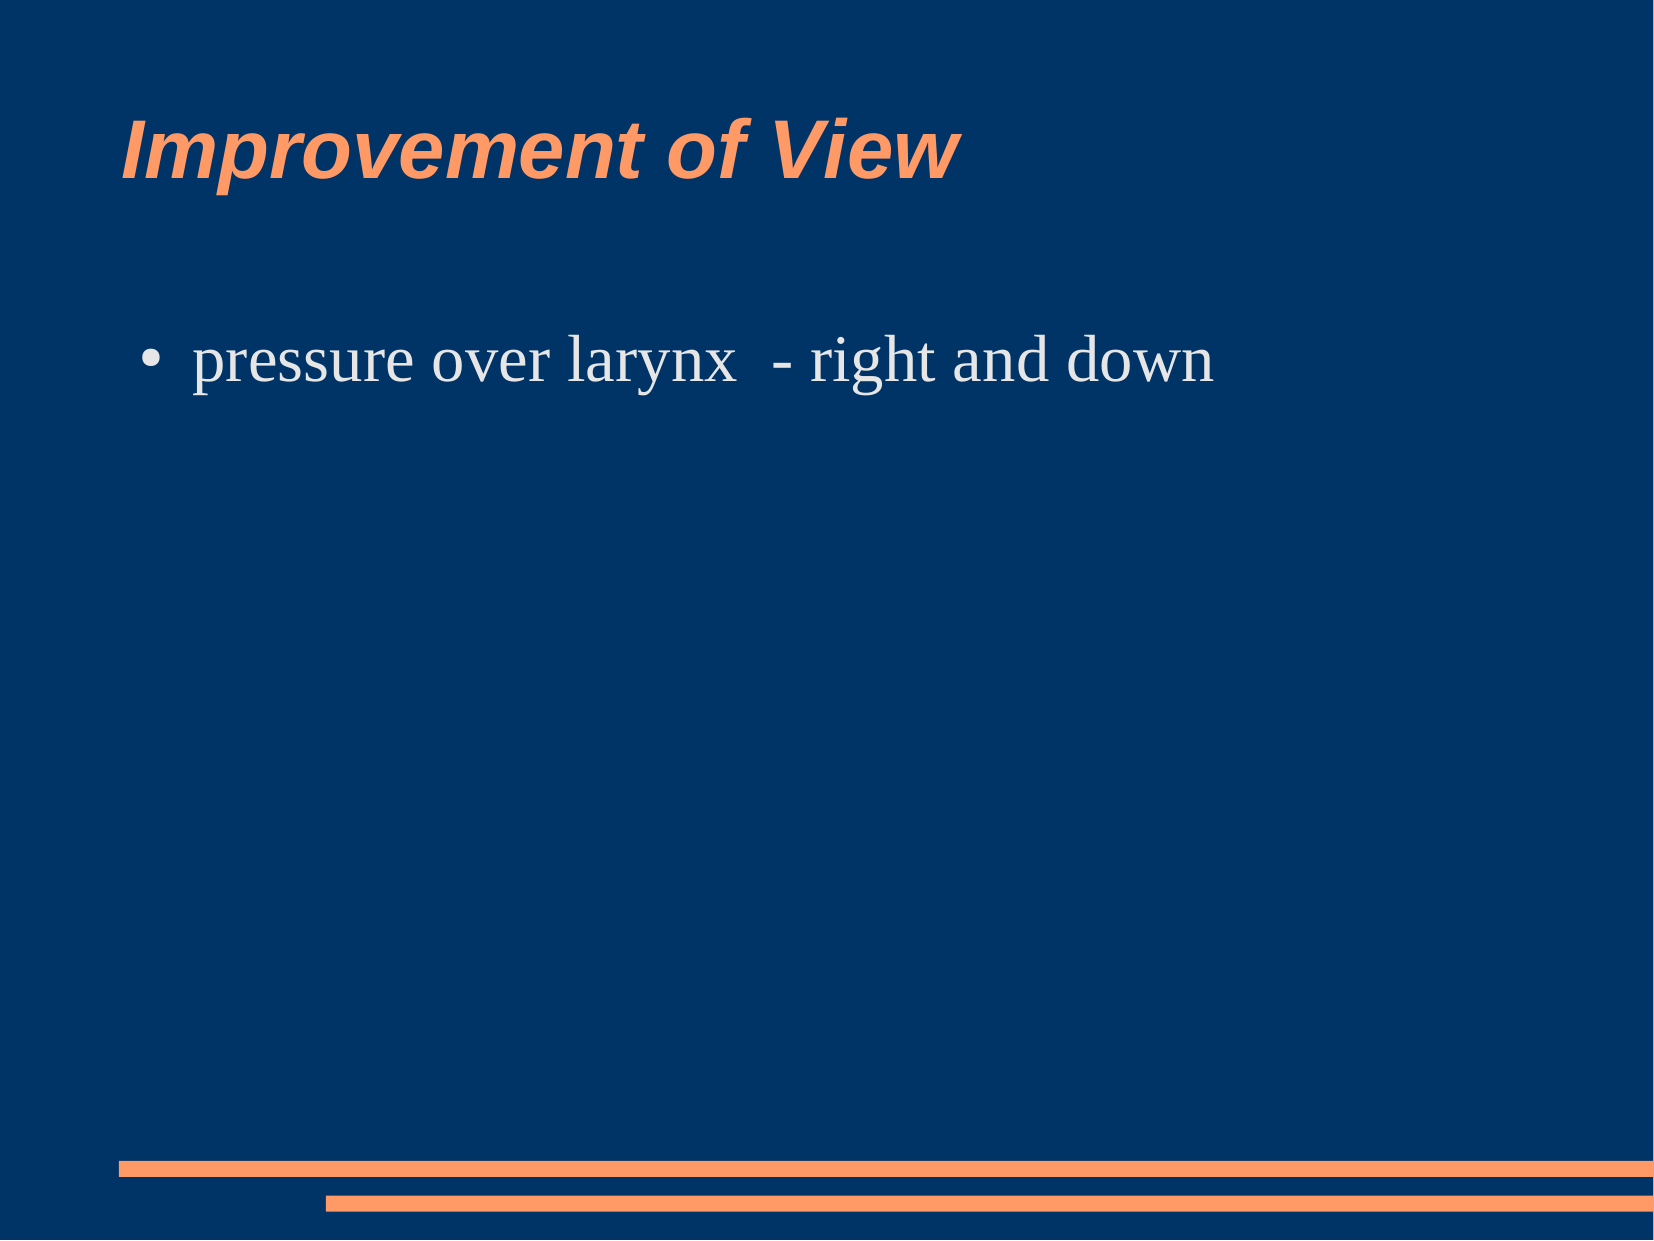

# Improvement of View
pressure over larynx - right and down